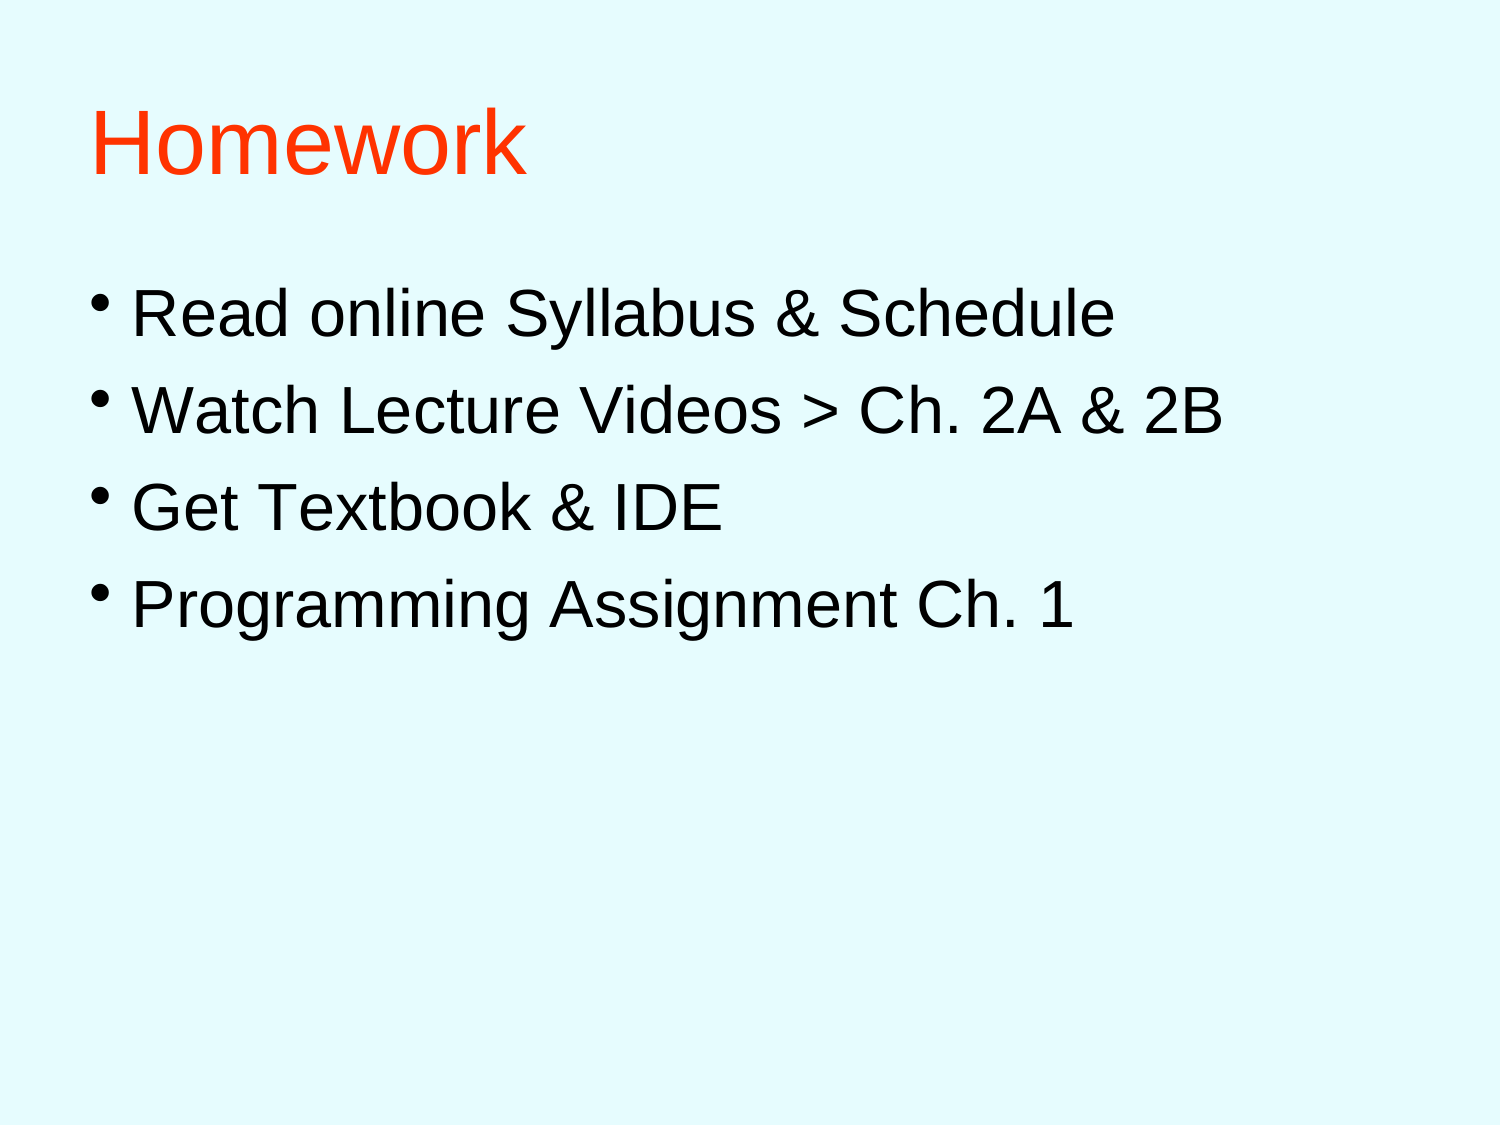

# Homework
 Read online Syllabus & Schedule
 Watch Lecture Videos > Ch. 2A & 2B
 Get Textbook & IDE
 Programming Assignment Ch. 1